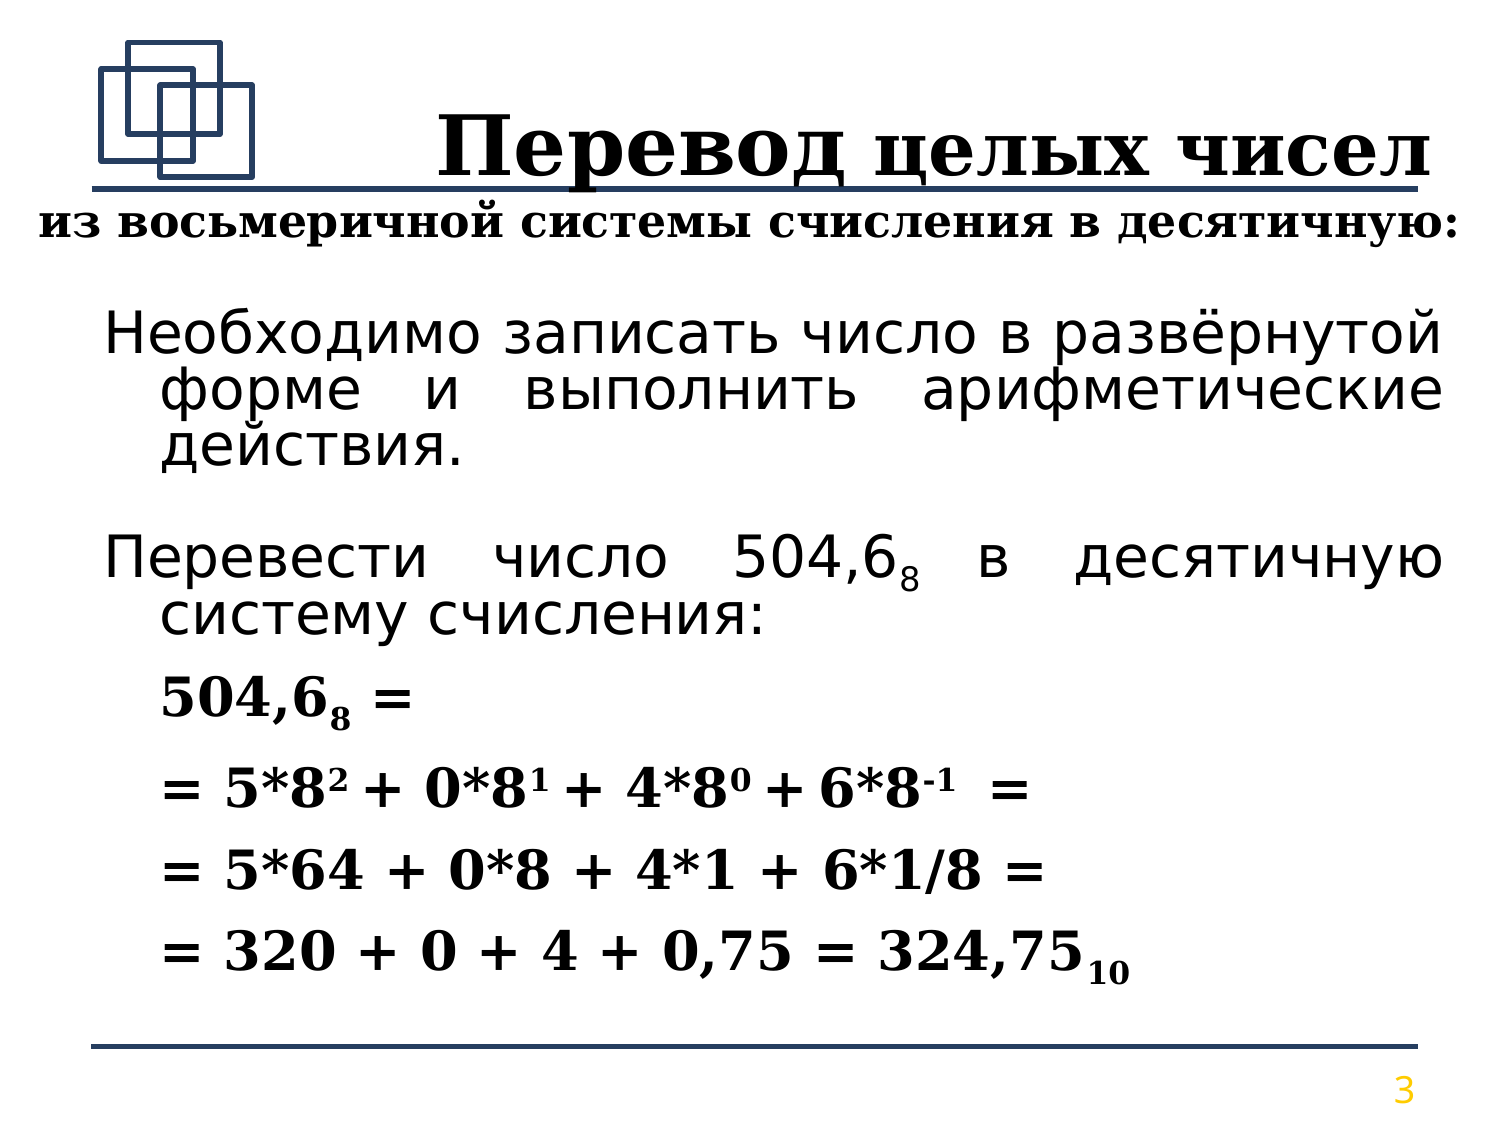

# Перевод целых чисел из восьмеричной системы счисления в десятичную:
Необходимо записать число в развёрнутой форме и выполнить арифметические действия.
Перевести число 504,68 в десятичную систему счисления:
	504,68 =
	= 5*82 + 0*81 + 4*80 + 6*8-1 =
	= 5*64 + 0*8 + 4*1 + 6*1/8 =
	= 320 + 0 + 4 + 0,75 = 324,7510